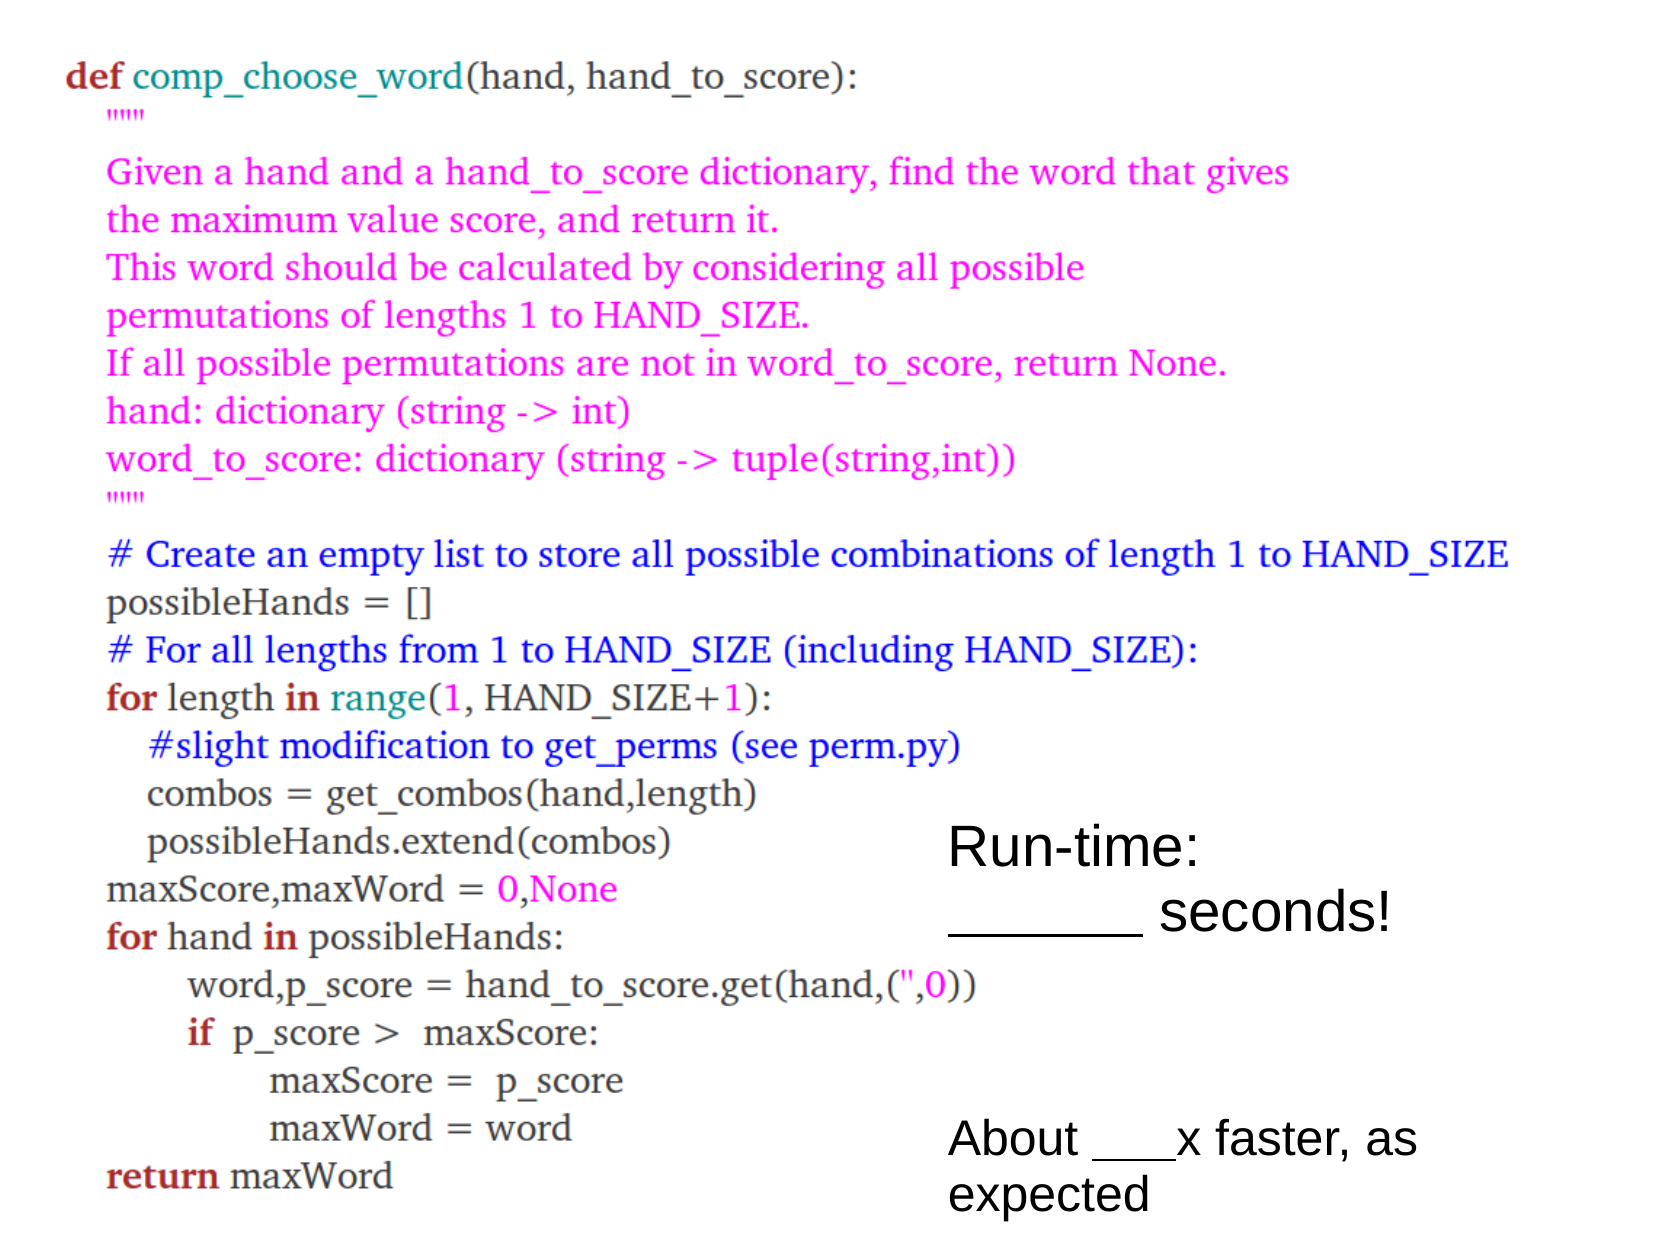

Run-time:
 seconds!
About x faster, as expected